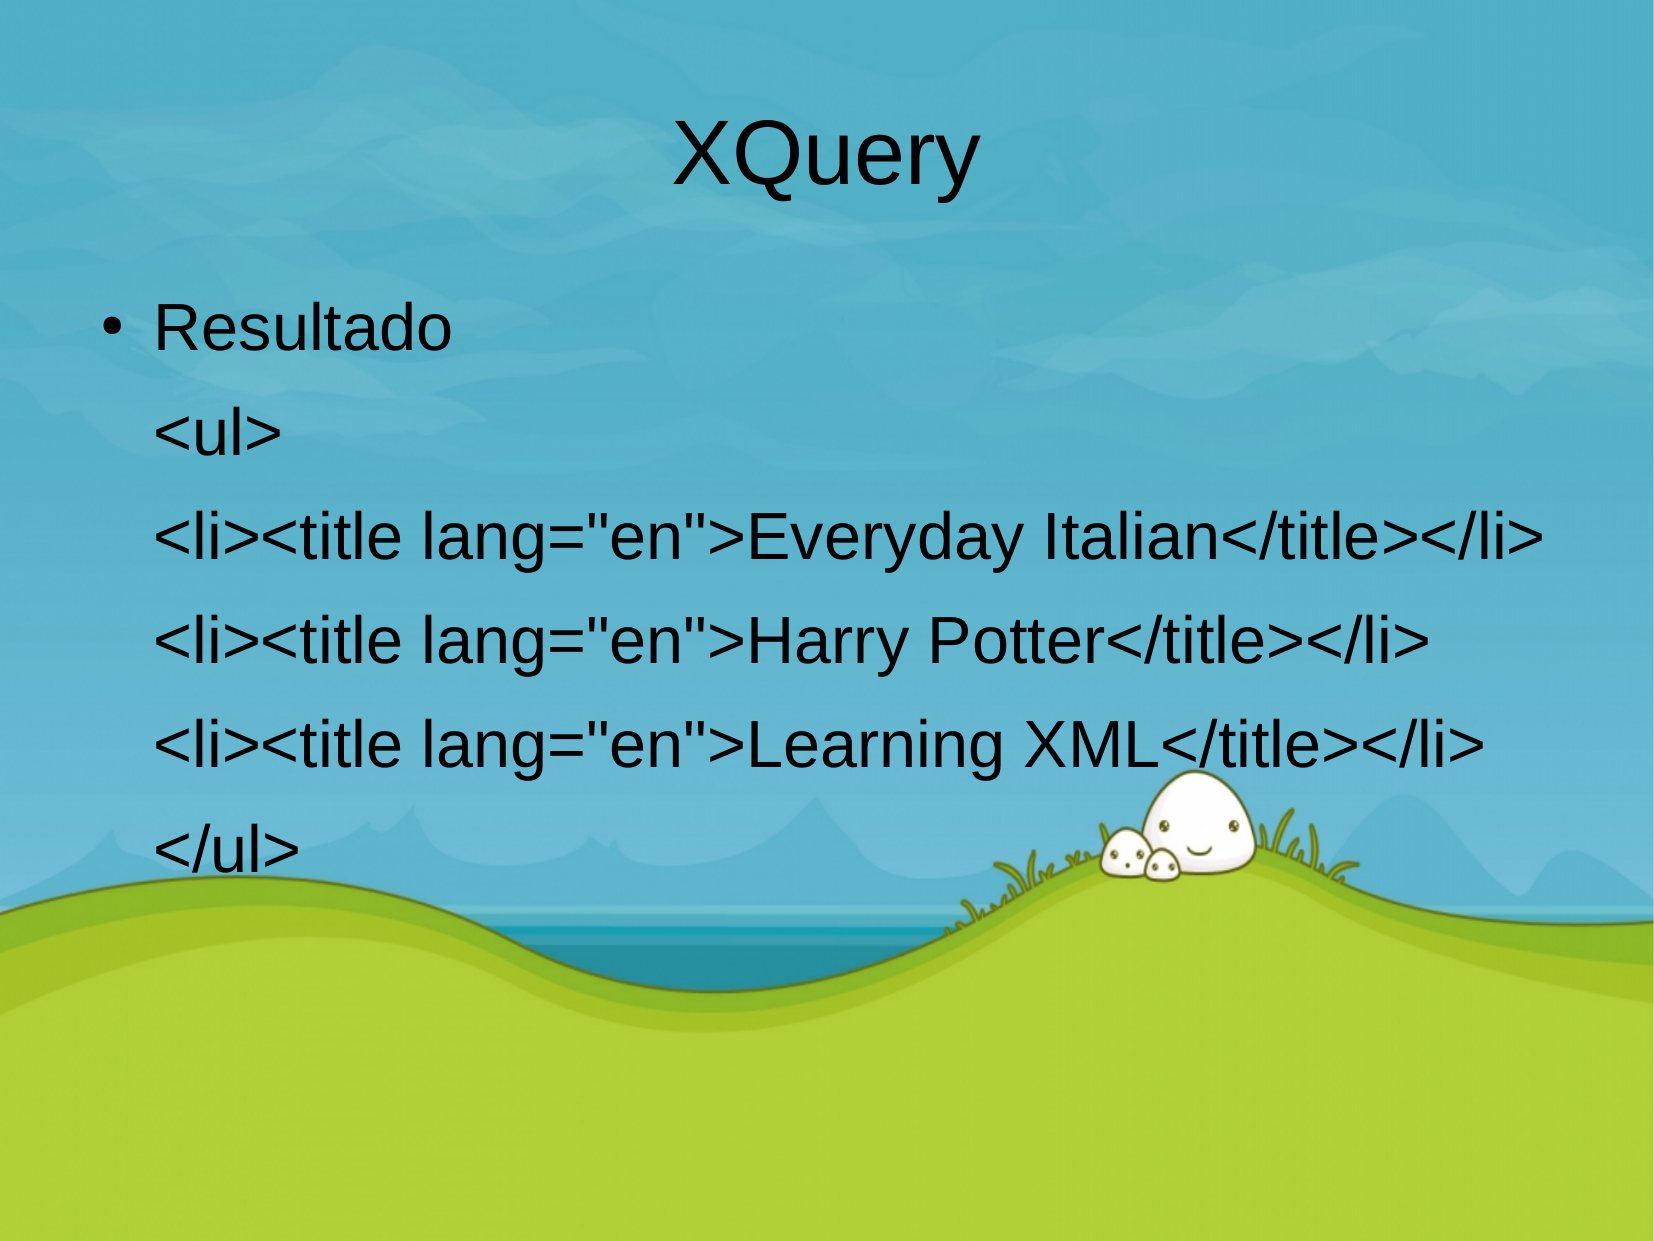

# XQuery
Resultado
<ul>
<li><title lang="en">Everyday Italian</title></li>
<li><title lang="en">Harry Potter</title></li>
<li><title lang="en">Learning XML</title></li>
</ul>